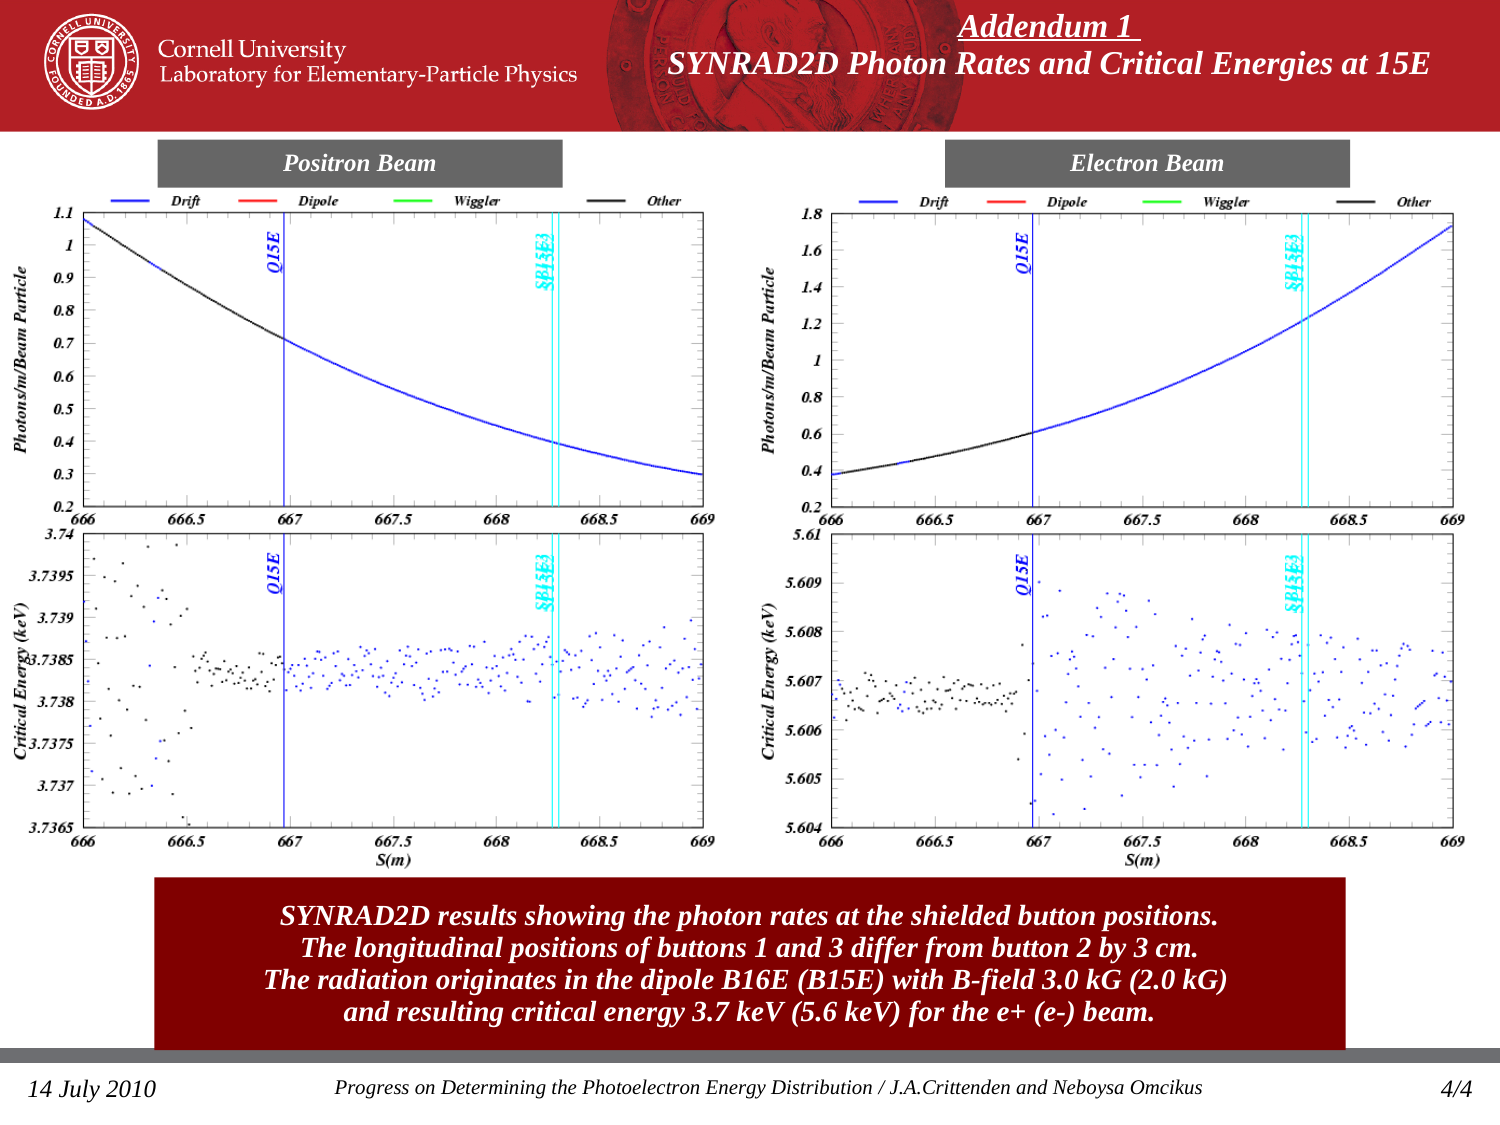

Addendum 1
SYNRAD2D Photon Rates and Critical Energies at 15E
Positron Beam
Electron Beam
SYNRAD2D results showing the photon rates at the shielded button positions.
The longitudinal positions of buttons 1 and 3 differ from button 2 by 3 cm.
The radiation originates in the dipole B16E (B15E) with B-field 3.0 kG (2.0 kG)
and resulting critical energy 3.7 keV (5.6 keV) for the e+ (e-) beam.